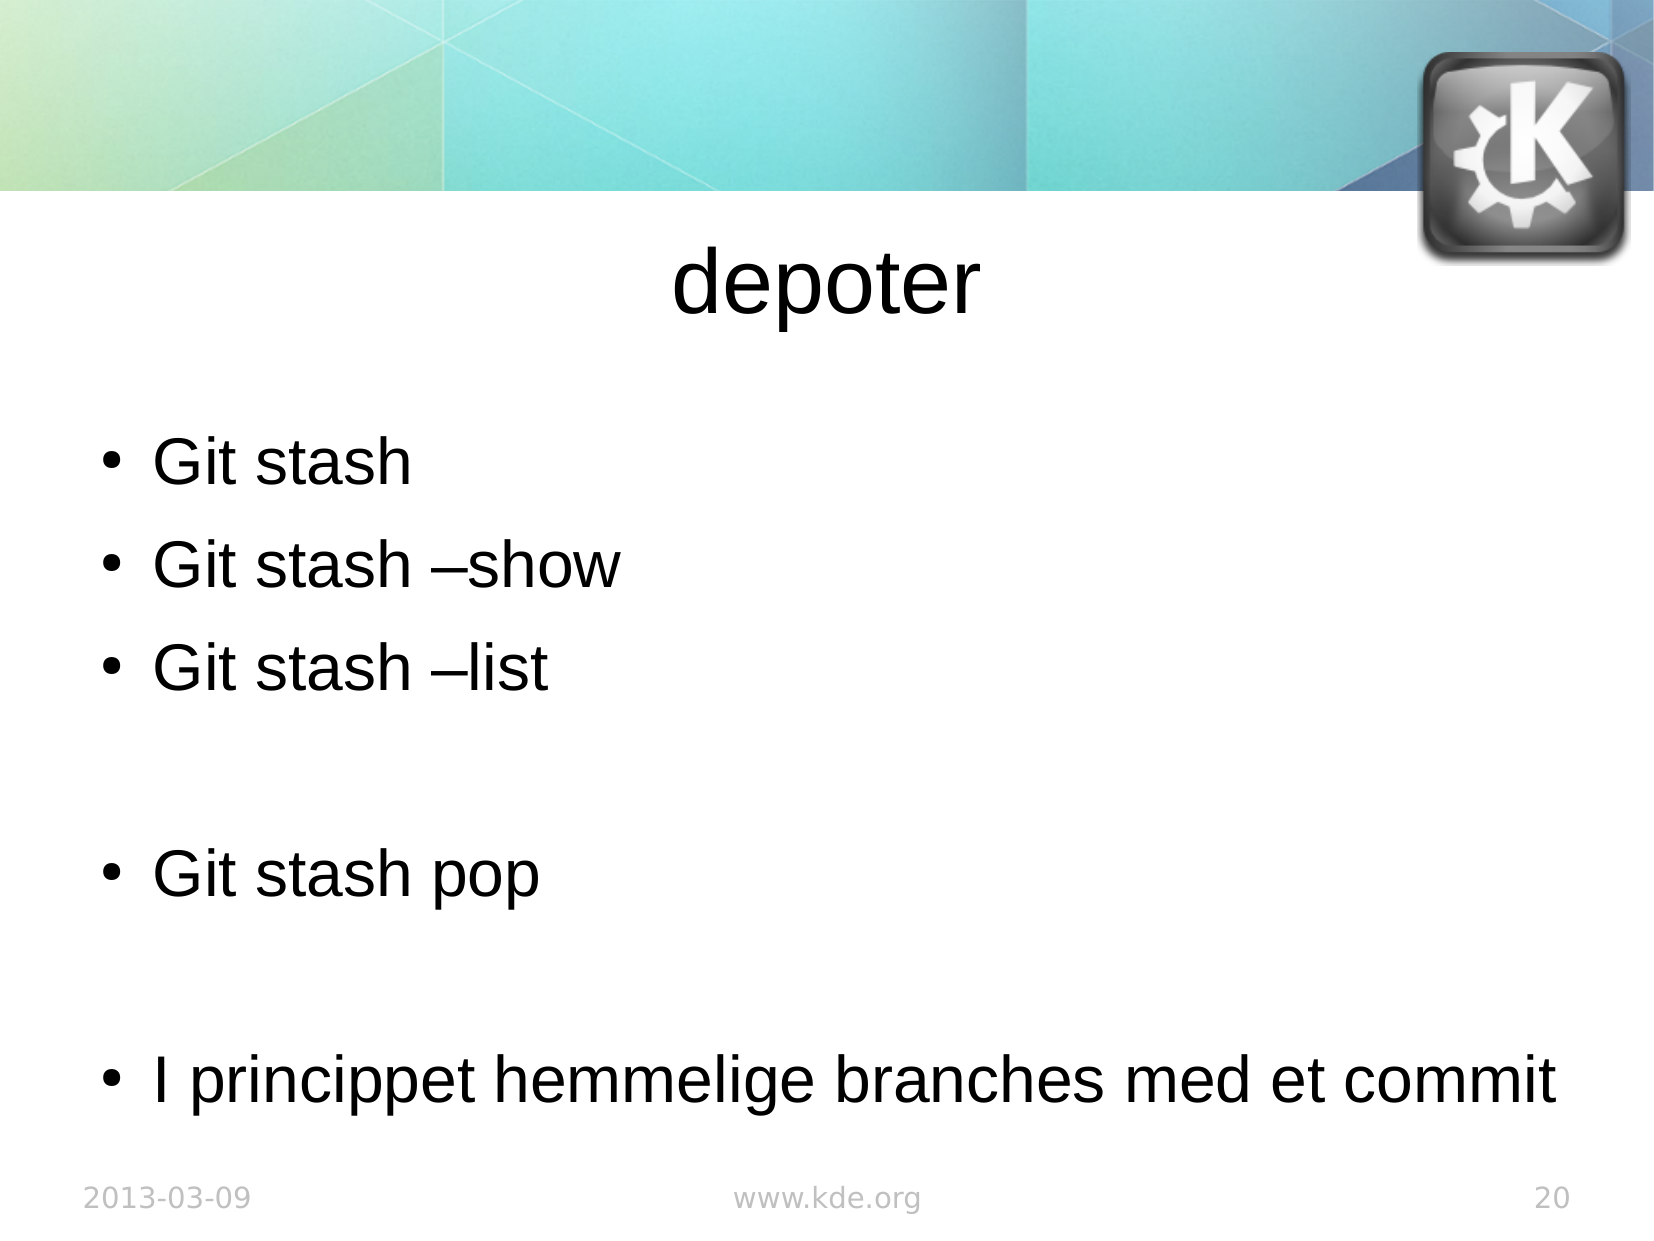

# depoter
Git stash
Git stash –show
Git stash –list
Git stash pop
I princippet hemmelige branches med et commit
2013-03-09
www.kde.org
20